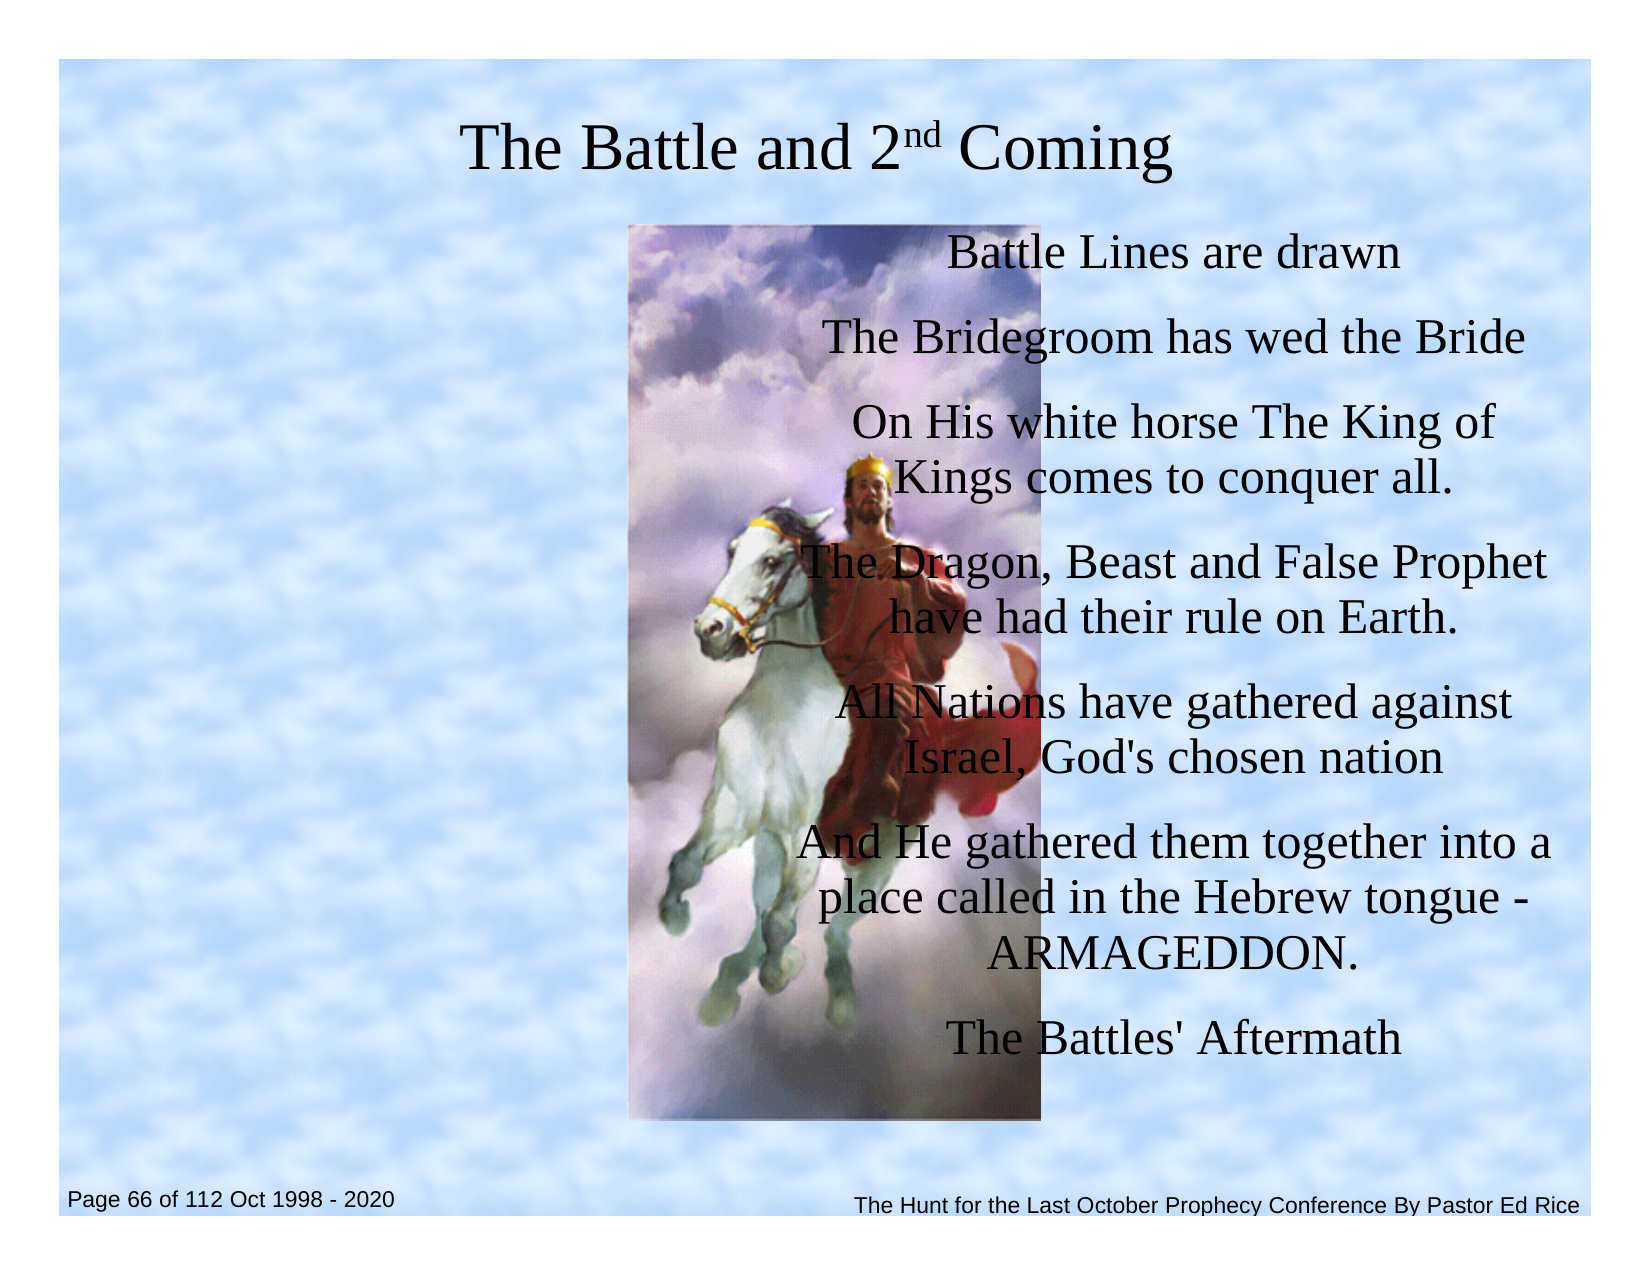

# The Battle and 2nd Coming
Battle Lines are drawn
The Bridegroom has wed the Bride
On His white horse The King of Kings comes to conquer all.
The Dragon, Beast and False Prophet have had their rule on Earth.
All Nations have gathered against Israel, God's chosen nation
And He gathered them together into a place called in the Hebrew tongue - ARMAGEDDON.
The Battles' Aftermath